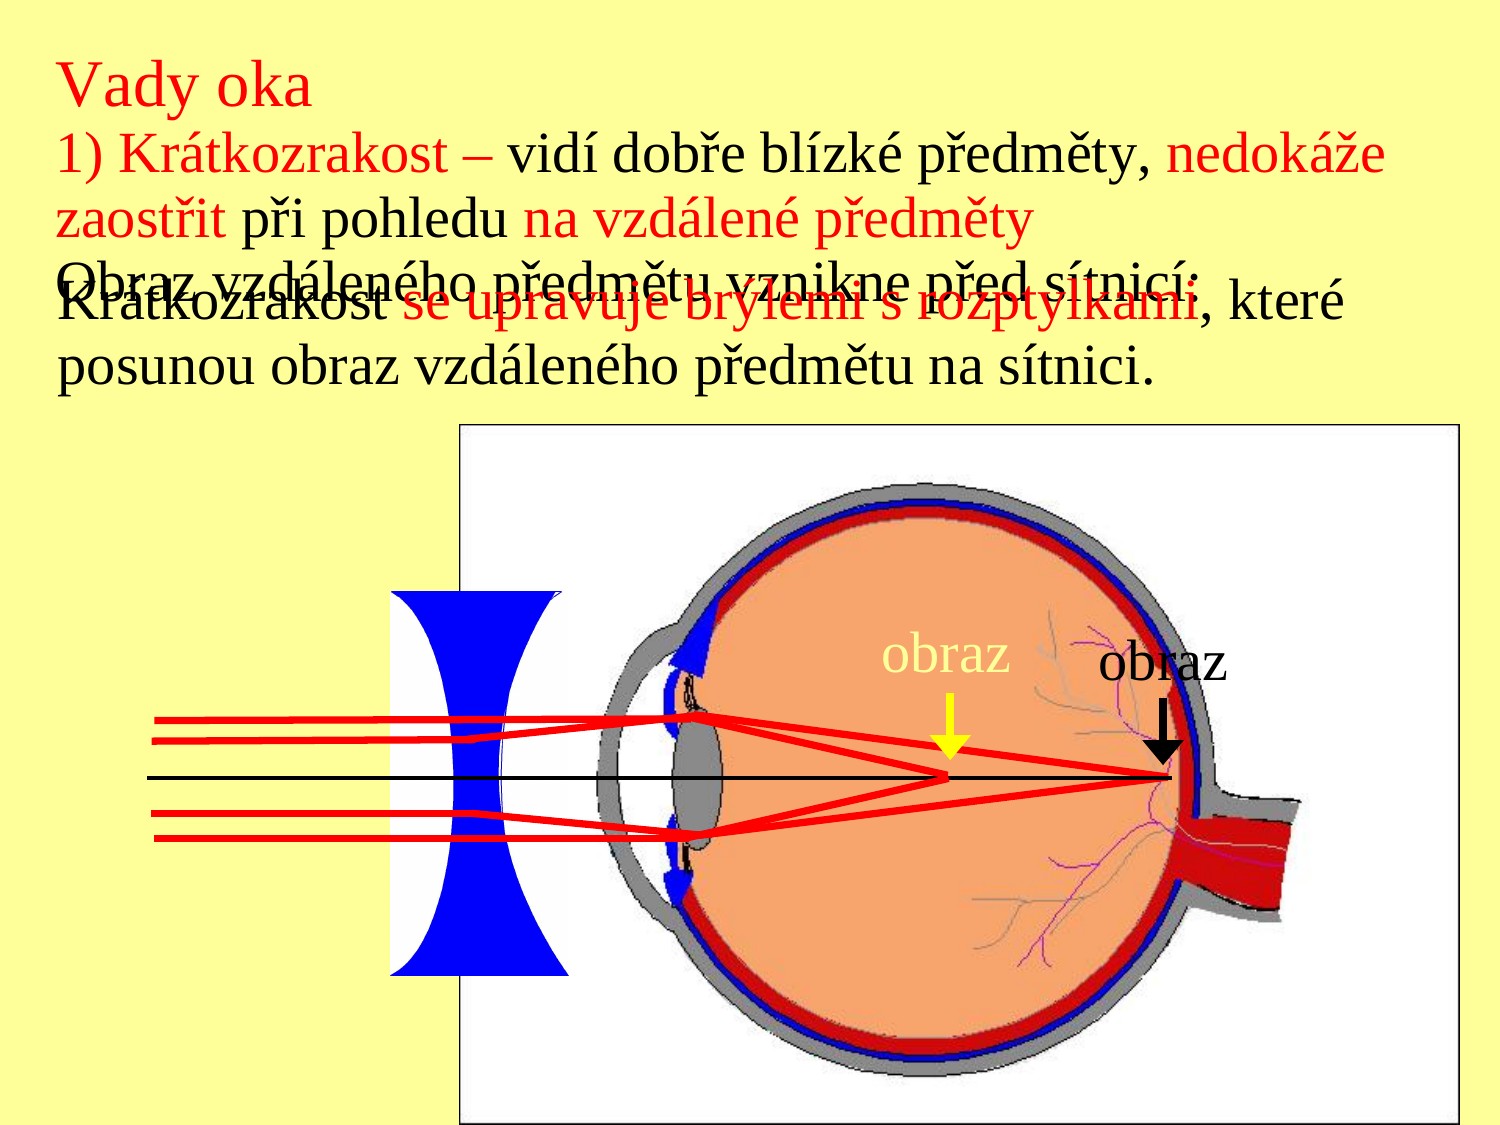

Vady oka
1) Krátkozrakost – vidí dobře blízké předměty, nedokáže
zaostřit při pohledu na vzdálené předměty
Obraz vzdáleného předmětu vznikne před sítnicí:
Krátkozrakost se upravuje brýlemi s rozptylkami, které
posunou obraz vzdáleného předmětu na sítnici.
obraz
obraz